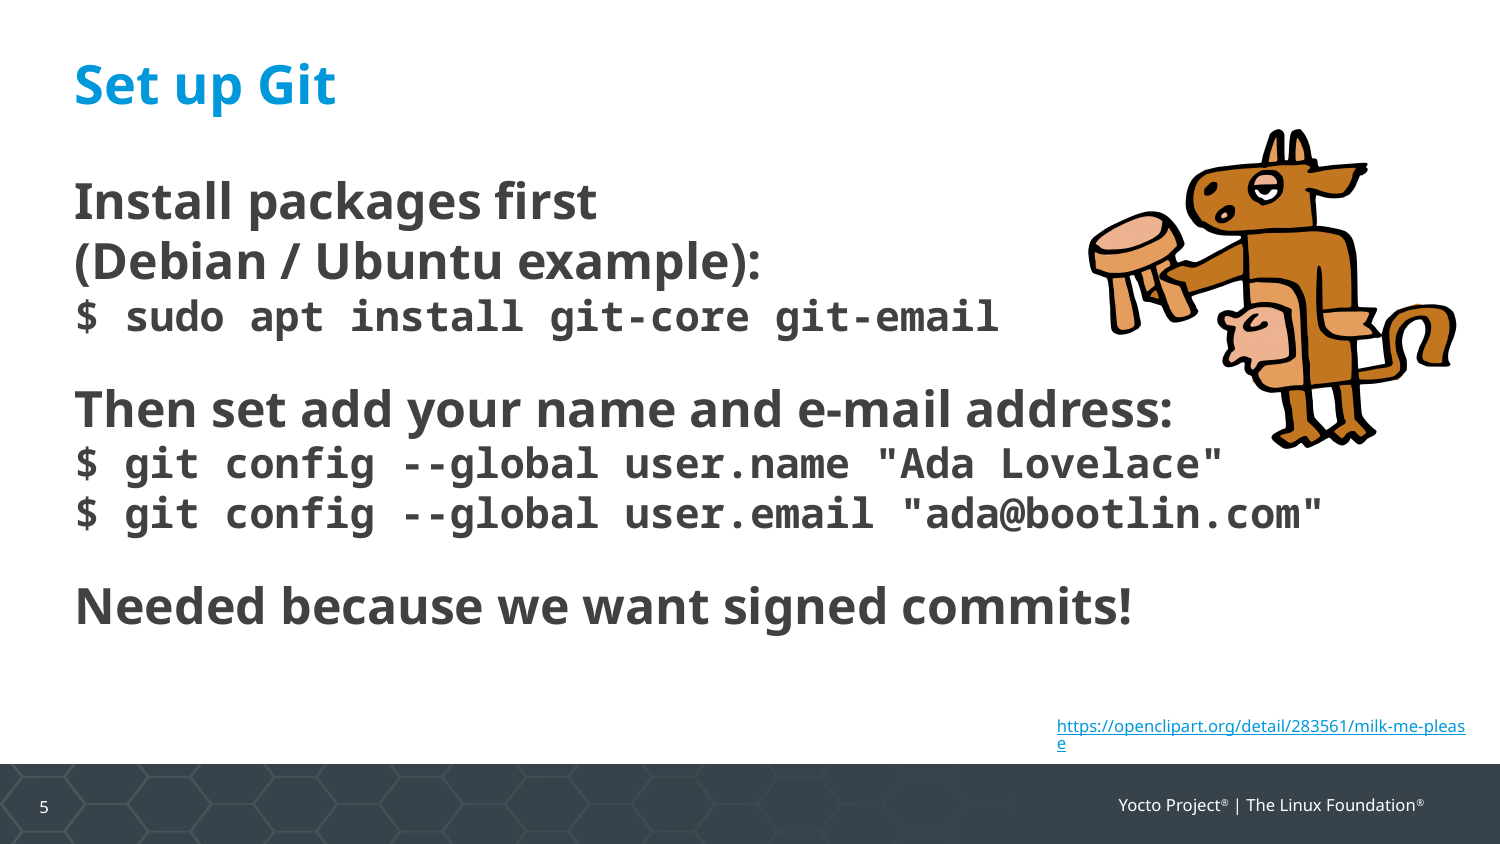

# Set up Git
Install packages first
(Debian / Ubuntu example):
$ sudo apt install git-core git-email
Then set add your name and e-mail address:
$ git config --global user.name "Ada Lovelace"
$ git config --global user.email "ada@bootlin.com"
Needed because we want signed commits!
https://openclipart.org/detail/283561/milk-me-please